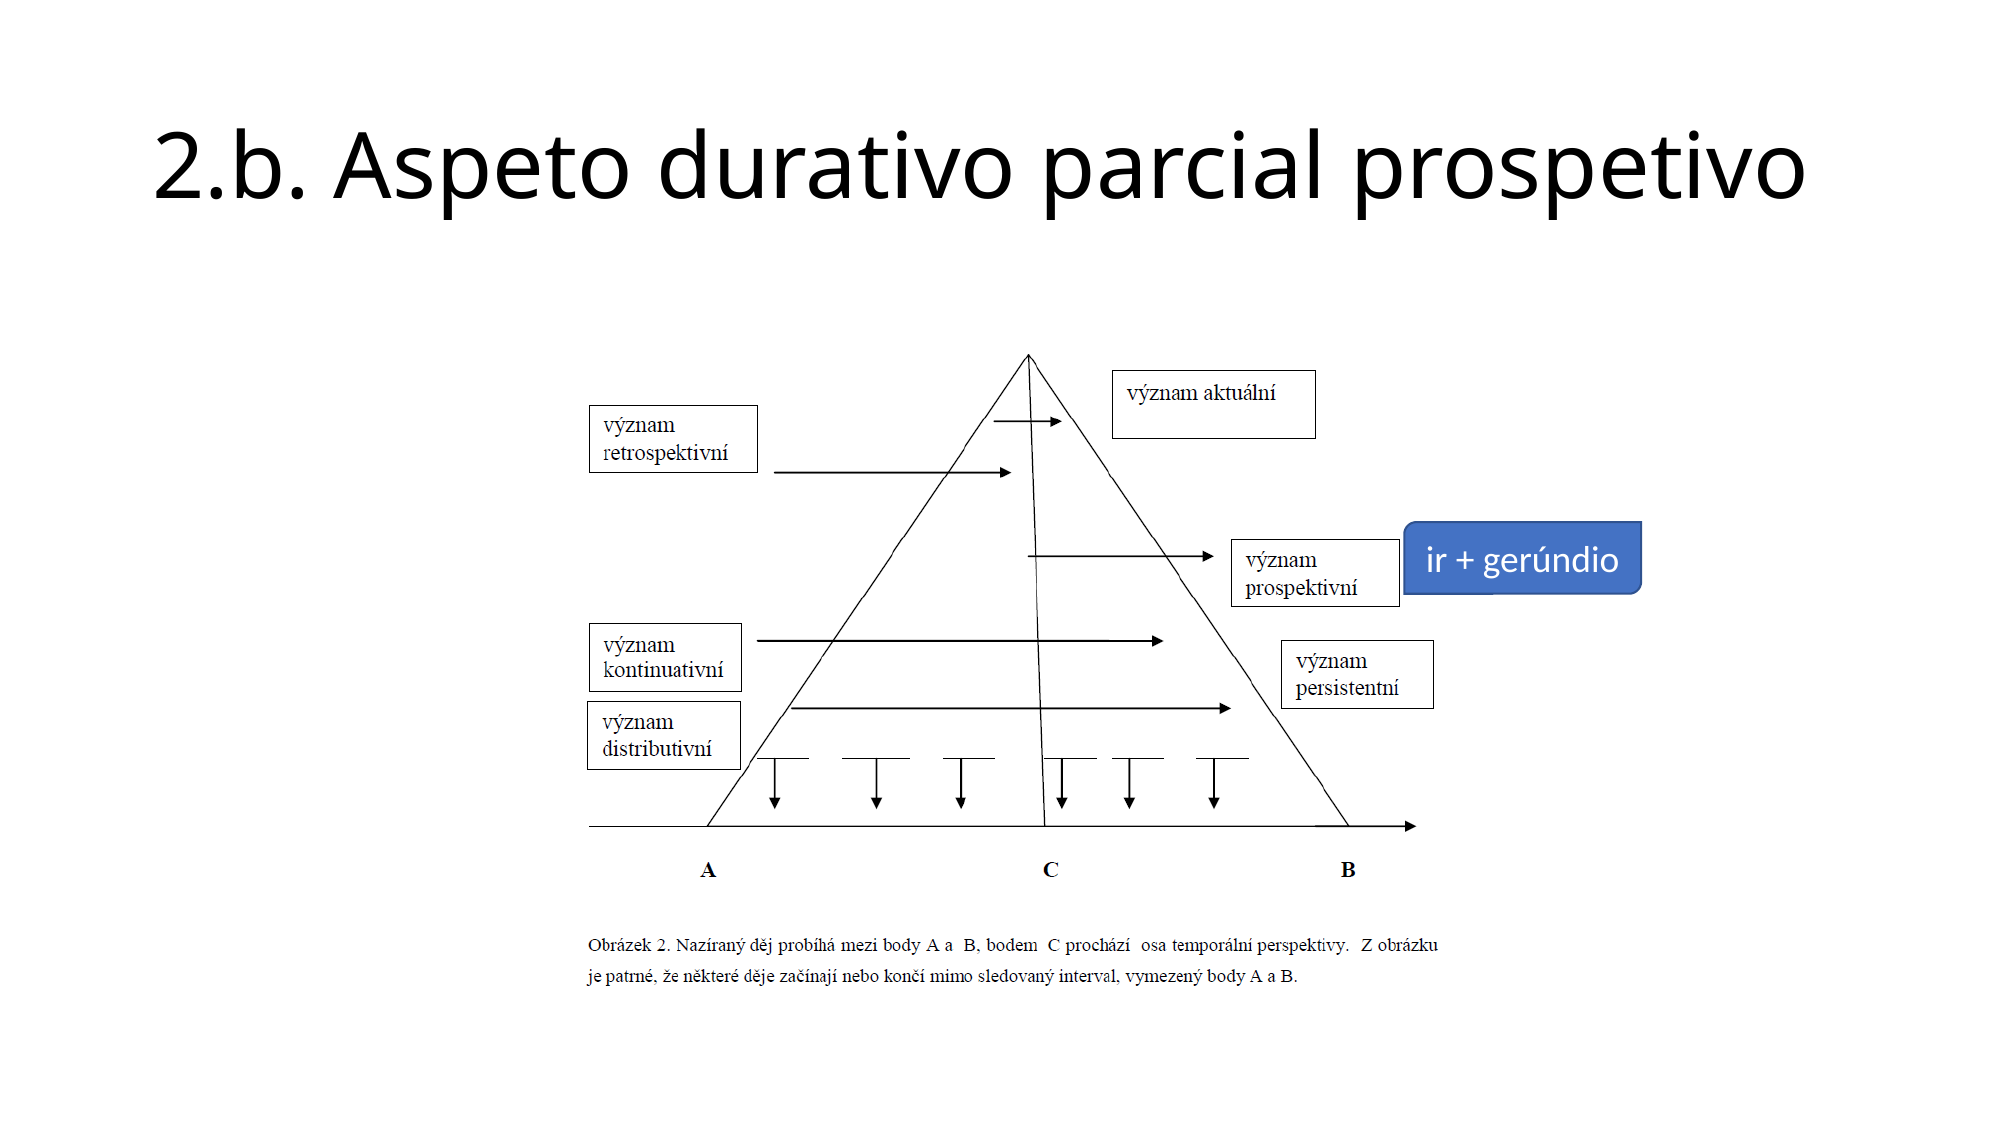

# 2.b. Aspeto durativo parcial prospetivo
ir + gerúndio